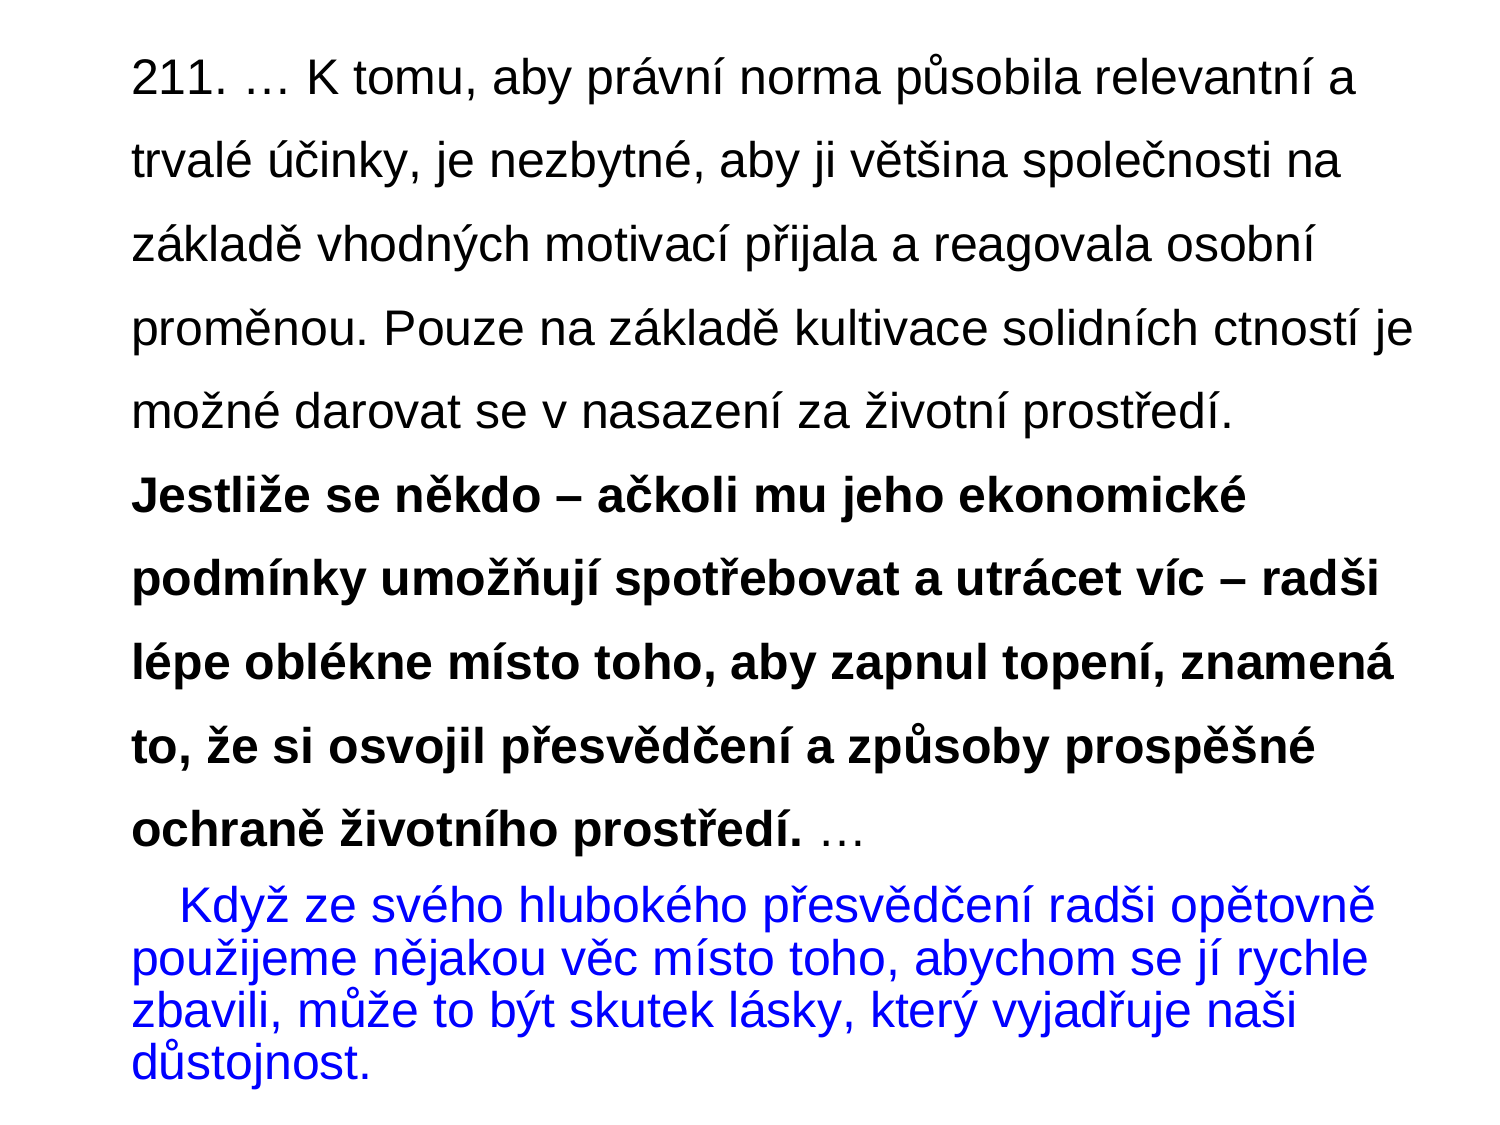

#
211. … K tomu, aby právní norma působila relevantní a trvalé účinky, je nezbytné, aby ji většina společnosti na základě vhodných motivací přijala a reagovala osobní proměnou. Pouze na základě kultivace solidních ctností je možné darovat se v nasazení za životní prostředí. Jestliže se někdo – ačkoli mu jeho ekonomické podmínky umožňují spotřebovat a utrácet víc – radši lépe oblékne místo toho, aby zapnul topení, znamená to, že si osvojil přesvědčení a způsoby prospěšné ochraně životního prostředí. …
 Když ze svého hlubokého přesvědčení radši opětovně použijeme nějakou věc místo toho, abychom se jí rychle zbavili, může to být skutek lásky, který vyjadřuje naši důstojnost.